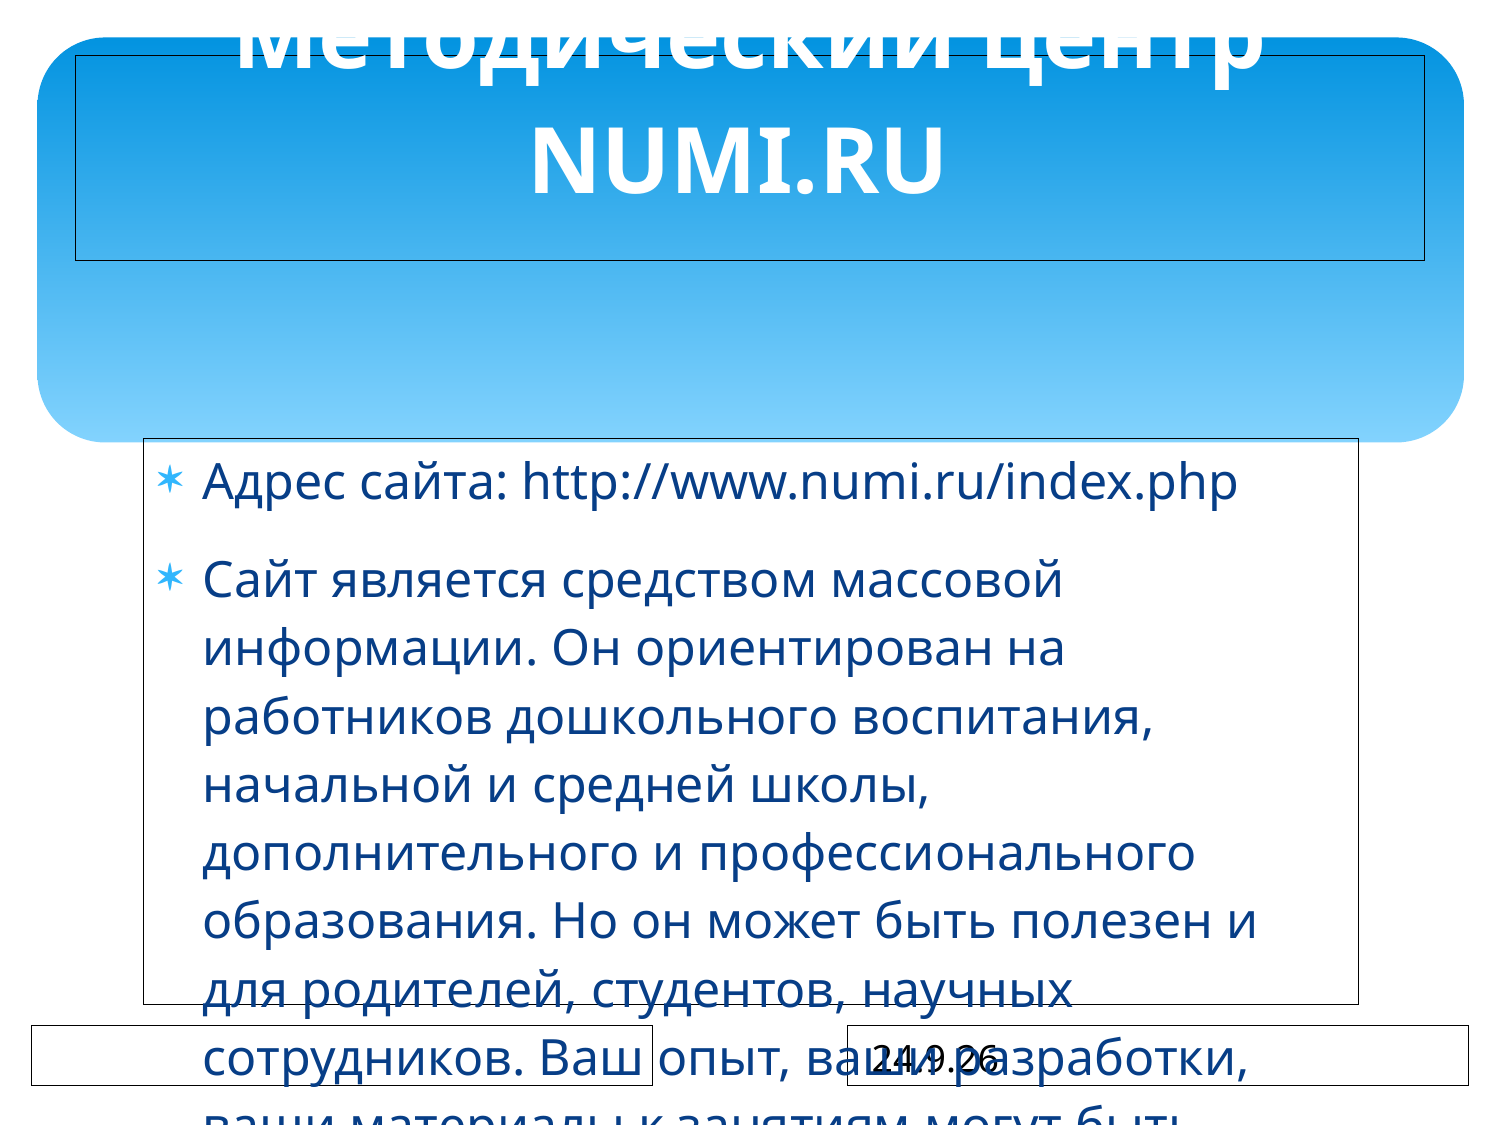

Методический центр NUMI.RU
# Адрес сайта: http://www.numi.ru/index.php
Сайт является средством массовой информации. Он ориентирован на работников дошкольного воспитания, начальной и средней школы, дополнительного и профессионального образования. Но он может быть полезен и для родителей, студентов, научных сотрудников. Ваш опыт, ваши разработки, ваши материалы к занятиям могут быть бесценным вкладом в общую сокровищницу педагогических материалов. При публикации материалов Вы можете получить свидетельство о публикации, которое пригодится Вам для повышения разряда, прохождении аттестации, получения грантов и т.п. Публикуйтесь, и вы поможете десяткам тысяч коллег. И сами, в свою очередь, найдете полезные для себя материалы. Общайтесь в
группах по интересам (сообществах), личными сообщениями. При регистрации на этом сайте вы получаете адрес домашней странички и возможность вести свой блог, фотогалерею, распечатать Портфолио опубликованных материалов, показать коллегам своих замечательных деток. Свидетельства о публикации вы можете получить по почте или распечатать самостоятельно, как только публикация появится на страницах NUMI.RU